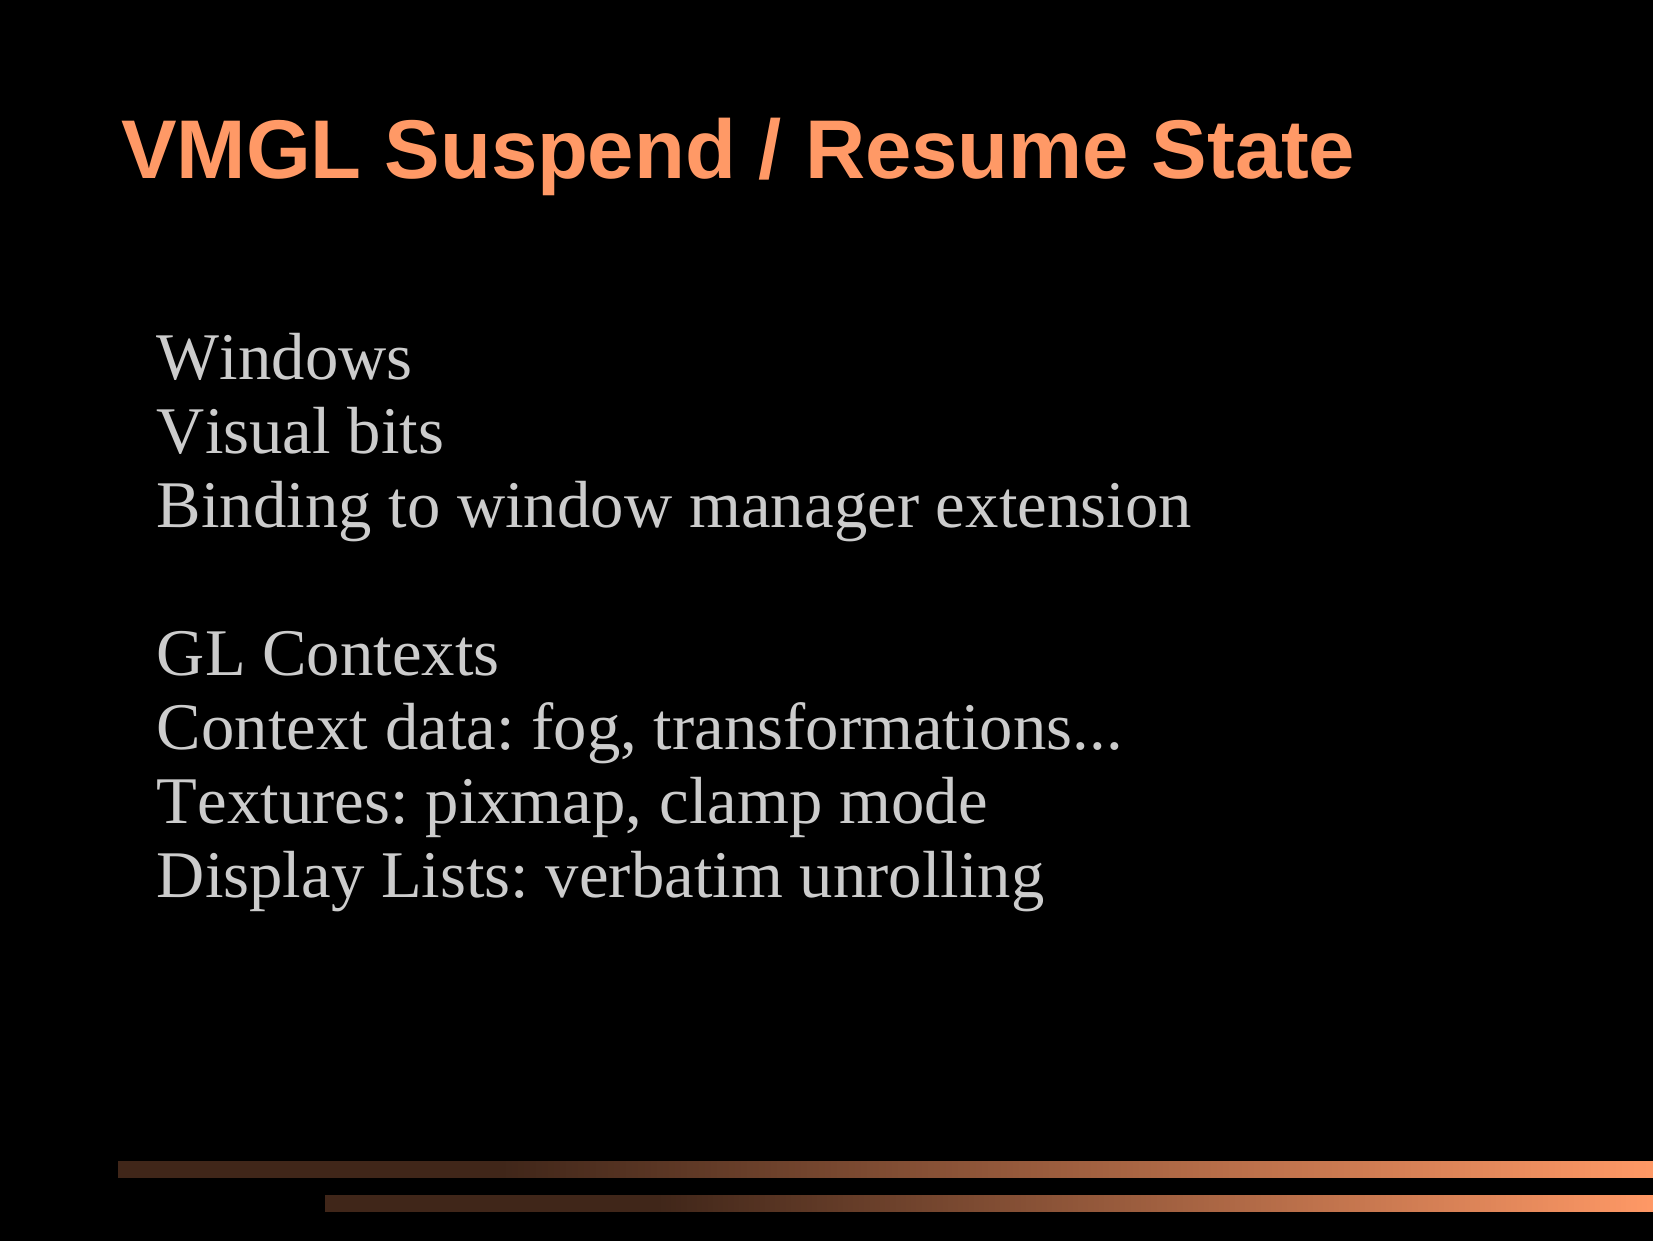

# VMGL Suspend / Resume State
Windows
Visual bits
Binding to window manager extension
GL Contexts
Context data: fog, transformations...
Textures: pixmap, clamp mode
Display Lists: verbatim unrolling